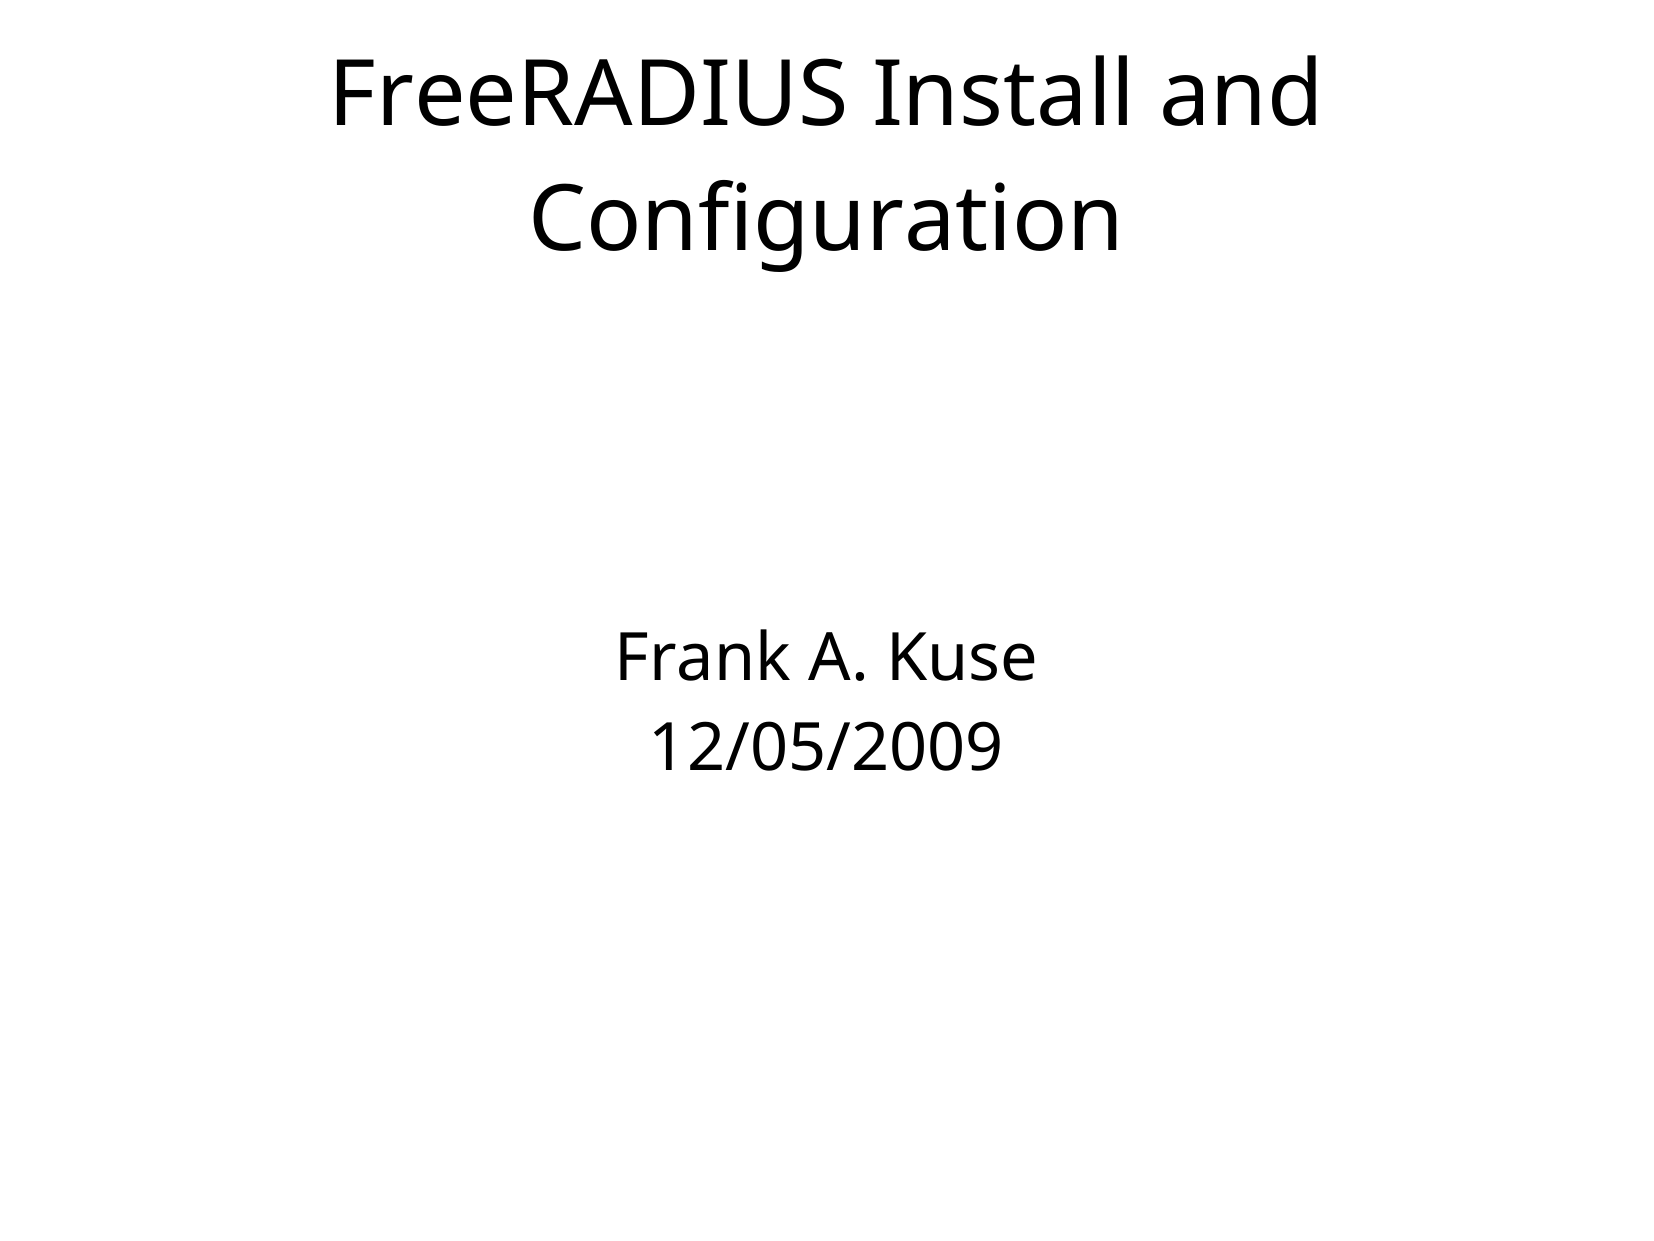

# FreeRADIUS Install and Configuration
Frank A. Kuse
12/05/2009